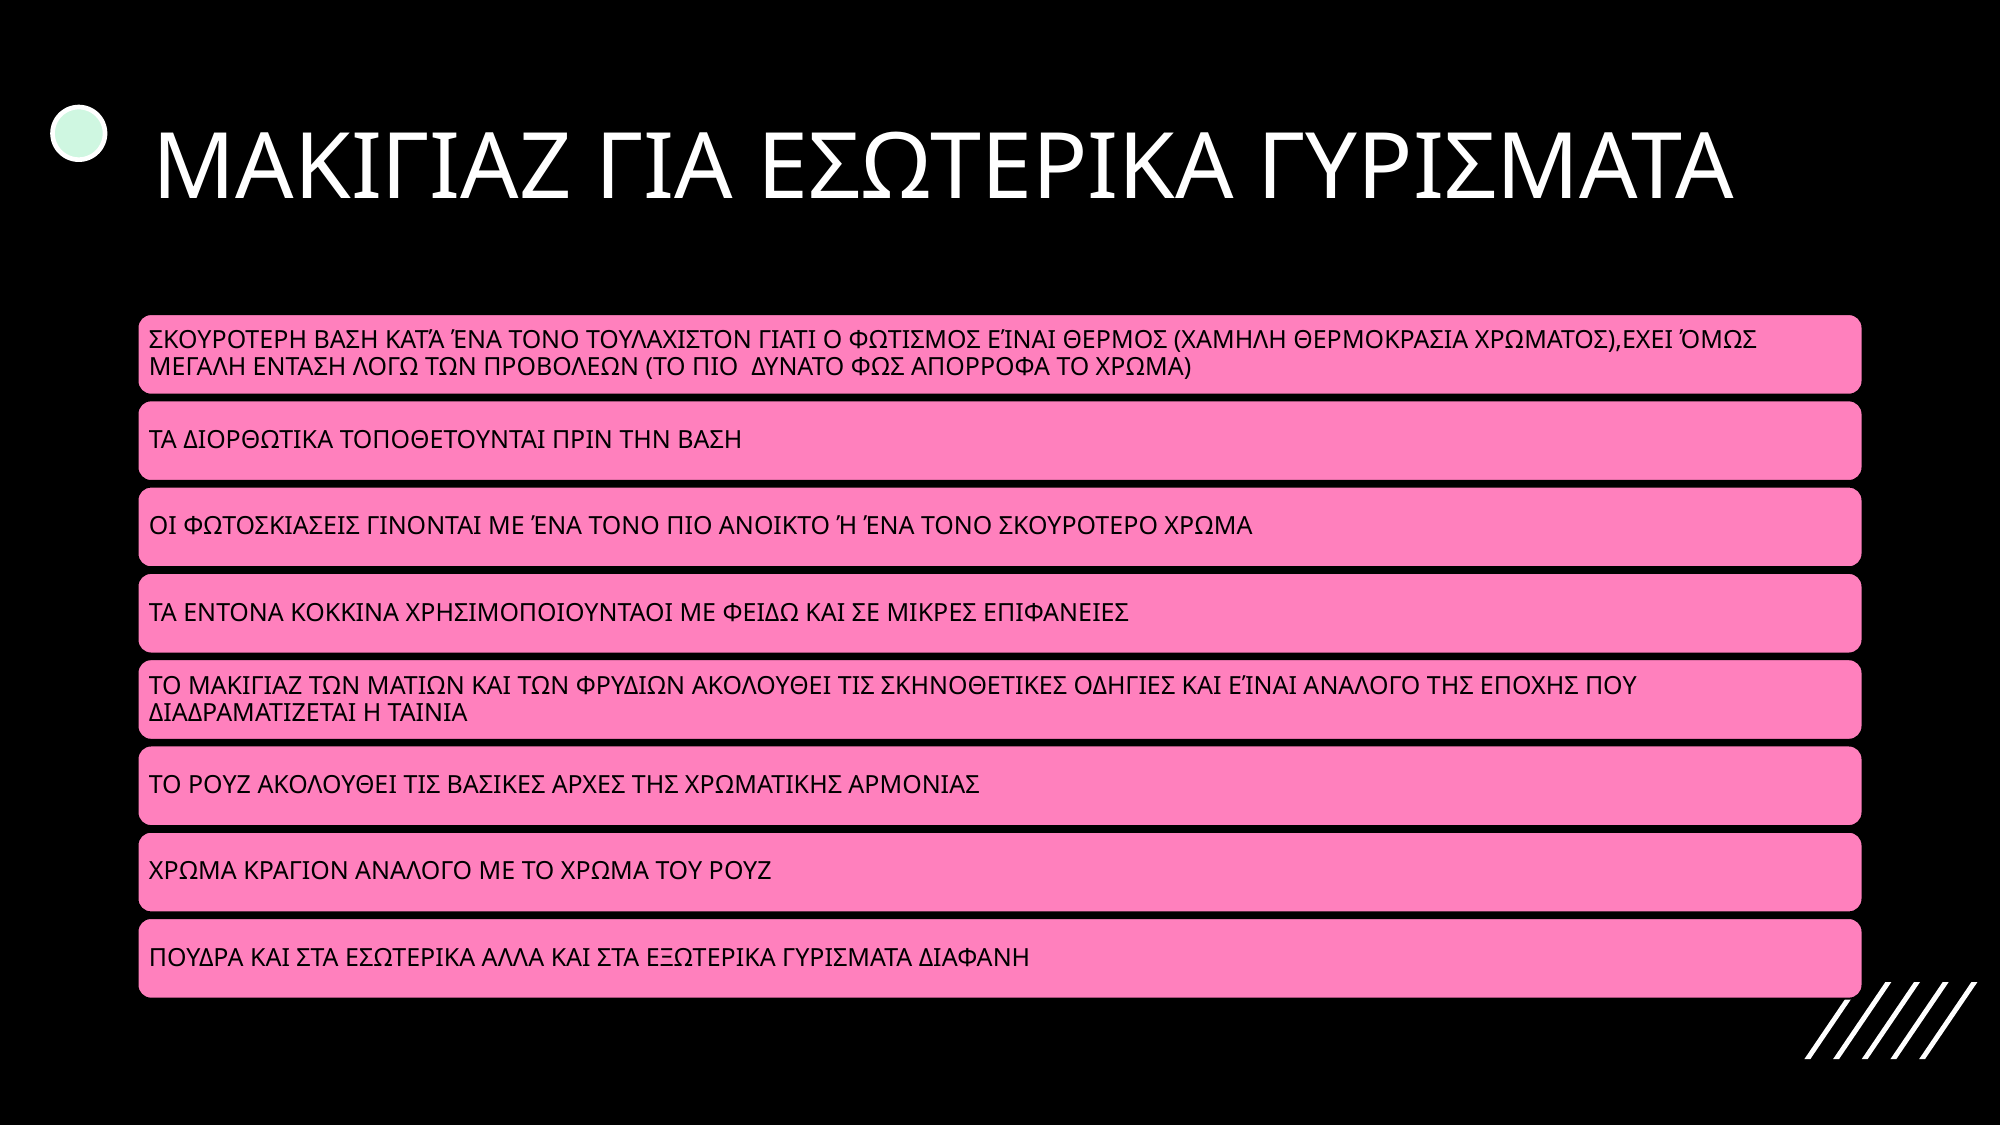

# ΜΑΚΙΓΙΑΖ ΓΙΑ ΕΣΩΤΕΡΙΚΑ ΓΥΡΙΣΜΑΤΑ
ΣΚΟΥΡΟΤΕΡΗ ΒΑΣΗ ΚΑΤΆ ΈΝΑ ΤΟΝΟ ΤΟΥΛΑΧΙΣΤΟΝ ΓΙΑΤΙ Ο ΦΩΤΙΣΜΟΣ ΕΊΝΑΙ ΘΕΡΜΟΣ (ΧΑΜΗΛΗ ΘΕΡΜΟΚΡΑΣΙΑ ΧΡΩΜΑΤΟΣ),ΕΧΕΙ ΌΜΩΣ ΜΕΓΑΛΗ ΕΝΤΑΣΗ ΛΟΓΩ ΤΩΝ ΠΡΟΒΟΛΕΩΝ (ΤΟ ΠΙΟ ΔΥΝΑΤΟ ΦΩΣ ΑΠΟΡΡΟΦΑ ΤΟ ΧΡΩΜΑ)
ΤΑ ΔΙΟΡΘΩΤΙΚΑ ΤΟΠΟΘΕΤΟΥΝΤΑΙ ΠΡΙΝ ΤΗΝ ΒΑΣΗ
ΟΙ ΦΩΤΟΣΚΙΑΣΕΙΣ ΓΙΝΟΝΤΑΙ ΜΕ ΈΝΑ ΤΟΝΟ ΠΙΟ ΑΝΟΙΚΤΟ Ή ΈΝΑ ΤΟΝΟ ΣΚΟΥΡΟΤΕΡΟ ΧΡΩΜΑ
ΤΑ ΕΝΤΟΝΑ ΚΟΚΚΙΝΑ ΧΡΗΣΙΜΟΠΟΙΟΥΝΤΑΟΙ ΜΕ ΦΕΙΔΩ ΚΑΙ ΣΕ ΜΙΚΡΕΣ ΕΠΙΦΑΝΕΙΕΣ
ΤΟ ΜΑΚΙΓΙΑΖ ΤΩΝ ΜΑΤΙΩΝ ΚΑΙ ΤΩΝ ΦΡΥΔΙΩΝ ΑΚΟΛΟΥΘΕΙ ΤΙΣ ΣΚΗΝΟΘΕΤΙΚΕΣ ΟΔΗΓΙΕΣ ΚΑΙ ΕΊΝΑΙ ΑΝΑΛΟΓΟ ΤΗΣ ΕΠΟΧΗΣ ΠΟΥ ΔΙΑΔΡΑΜΑΤΙΖΕΤΑΙ Η ΤΑΙΝΙΑ
ΤΟ ΡΟΥΖ ΑΚΟΛΟΥΘΕΙ ΤΙΣ ΒΑΣΙΚΕΣ ΑΡΧΕΣ ΤΗΣ ΧΡΩΜΑΤΙΚΗΣ ΑΡΜΟΝΙΑΣ
ΧΡΩΜΑ ΚΡΑΓΙΟΝ ΑΝΑΛΟΓΟ ΜΕ ΤΟ ΧΡΩΜΑ ΤΟΥ ΡΟΥΖ
ΠΟΥΔΡΑ ΚΑΙ ΣΤΑ ΕΣΩΤΕΡΙΚΑ ΑΛΛΑ ΚΑΙ ΣΤΑ ΕΞΩΤΕΡΙΚΑ ΓΥΡΙΣΜΑΤΑ ΔΙΑΦΑΝΗ